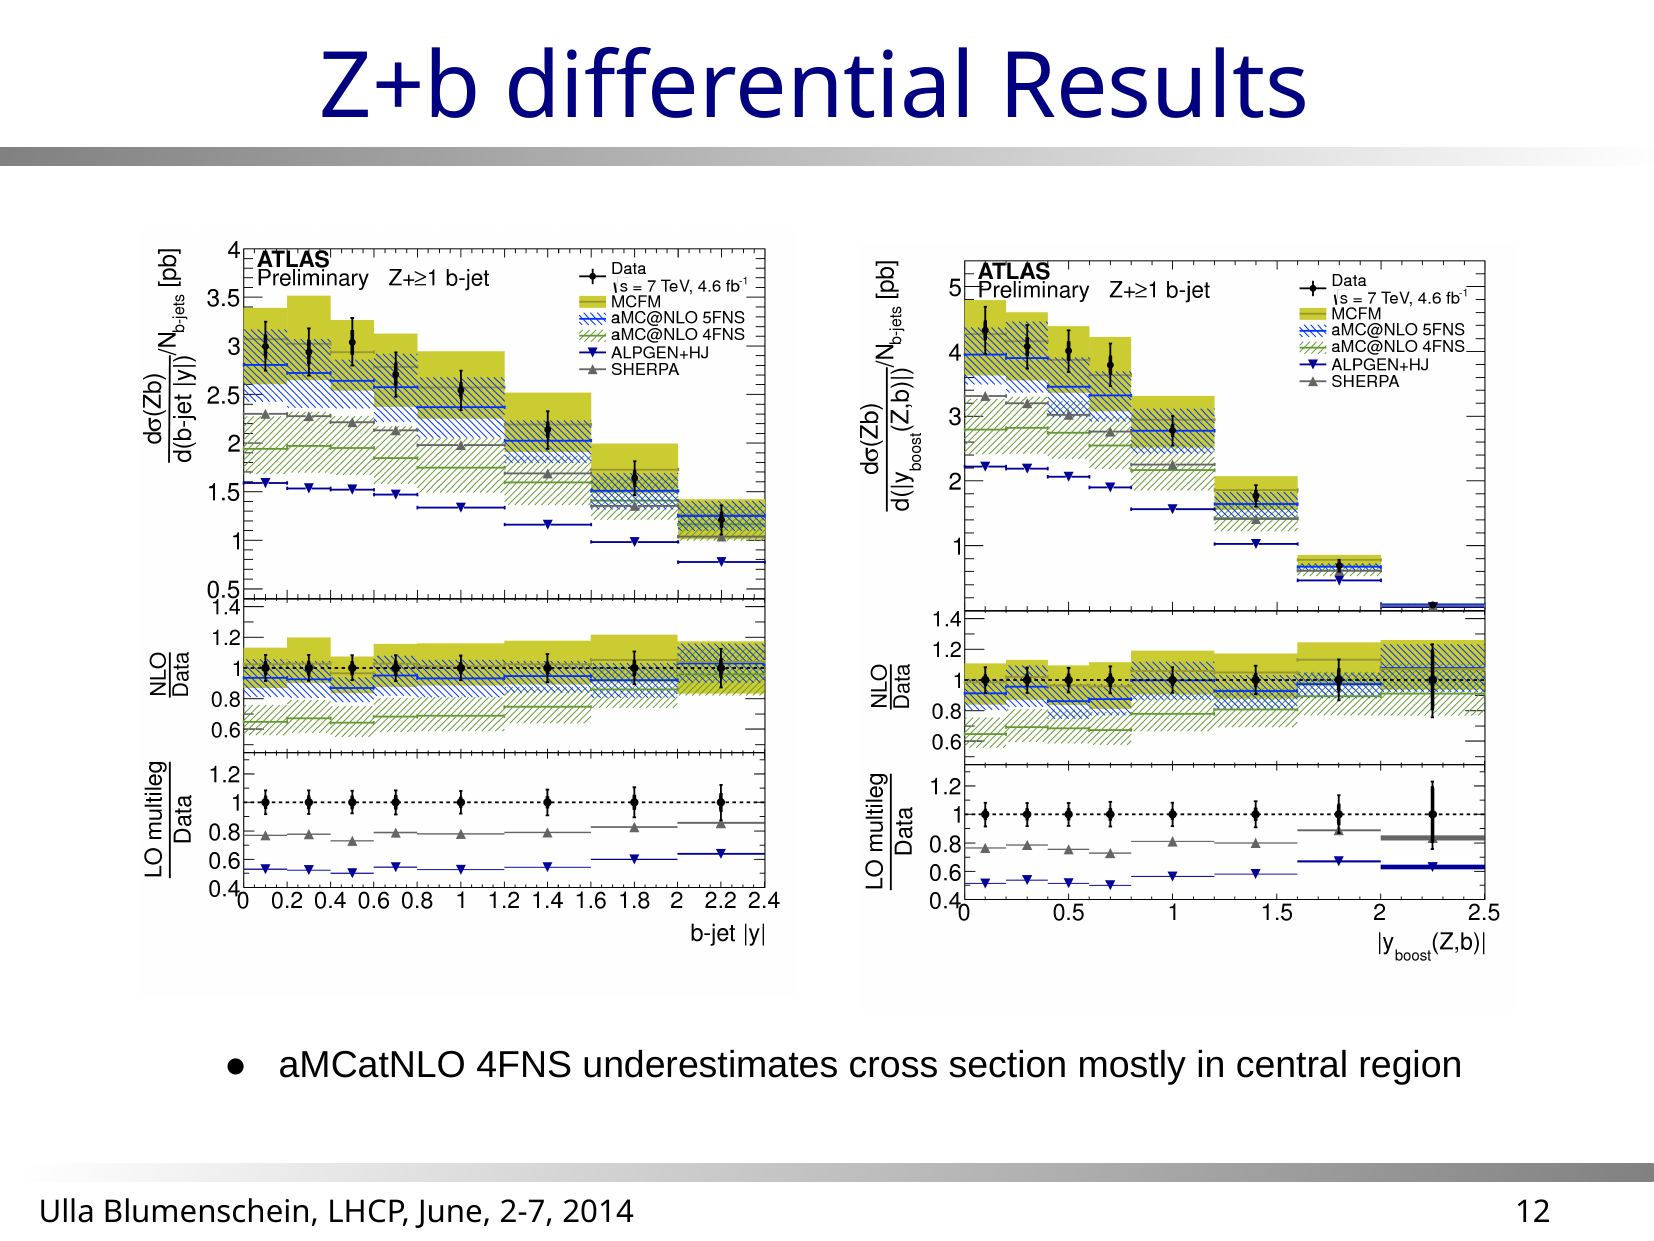

# Z+b differential Results
	● aMCatNLO 4FNS underestimates cross section mostly in central region
Ulla Blumenschein, LHCP, June, 2-7, 2014 12